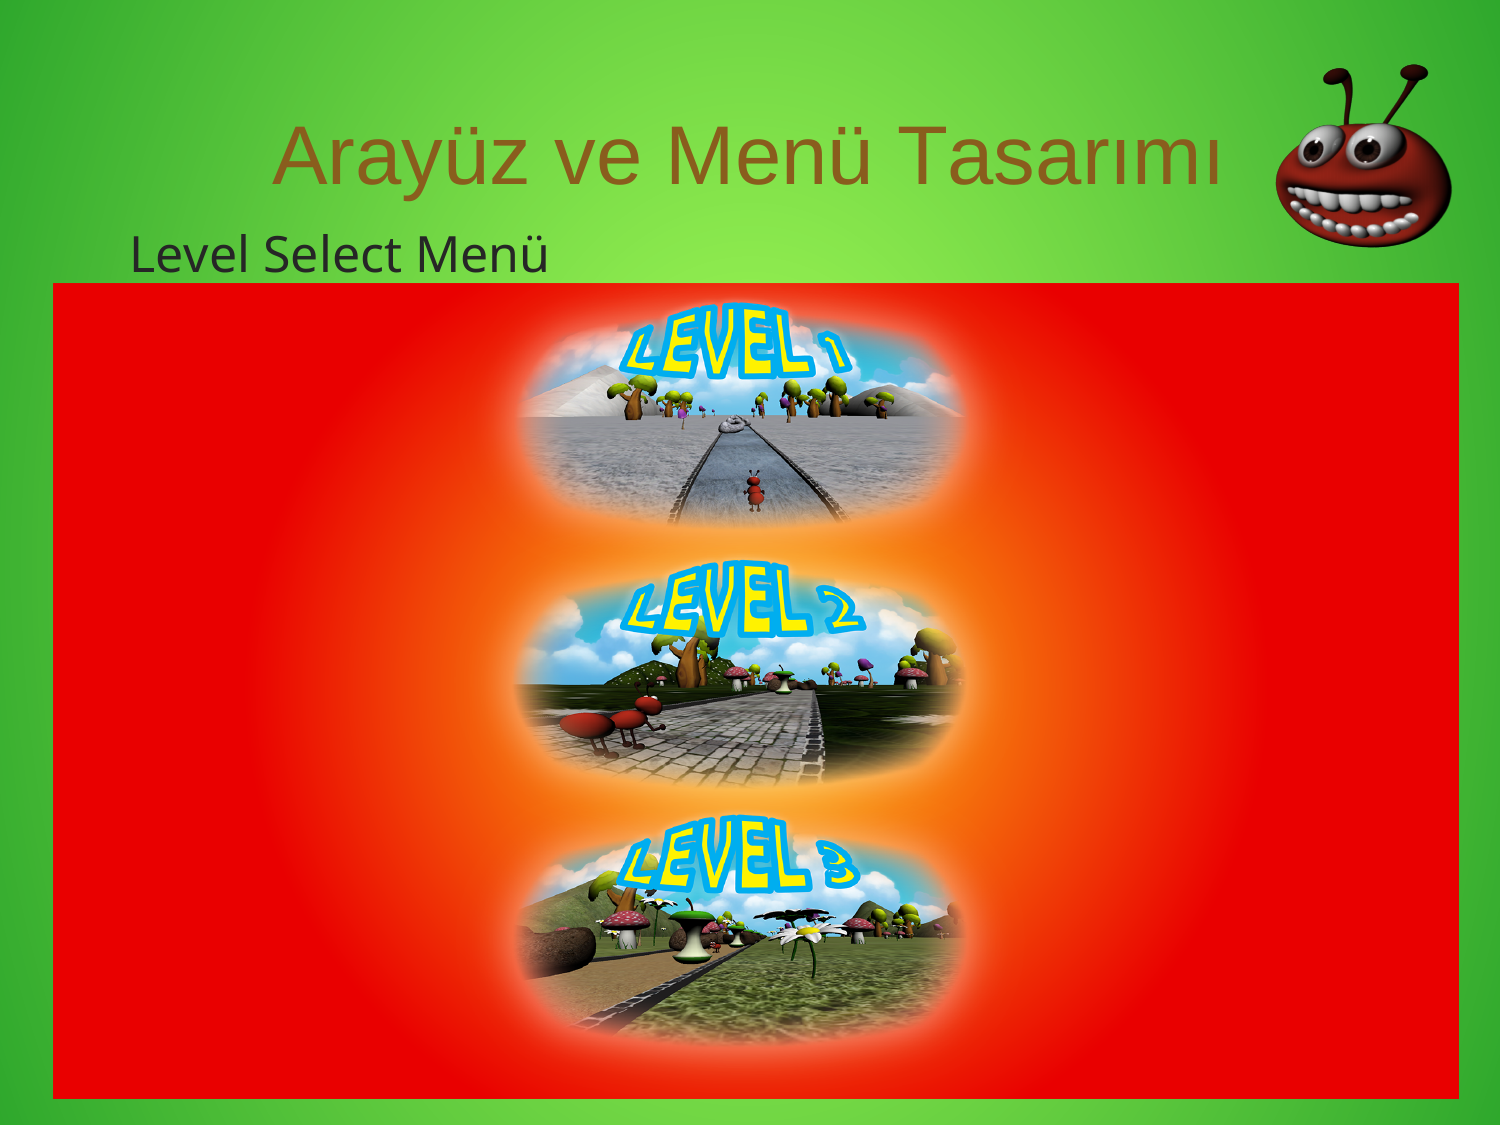

Arayüz ve Menü Tasarımı
Level Select Menü